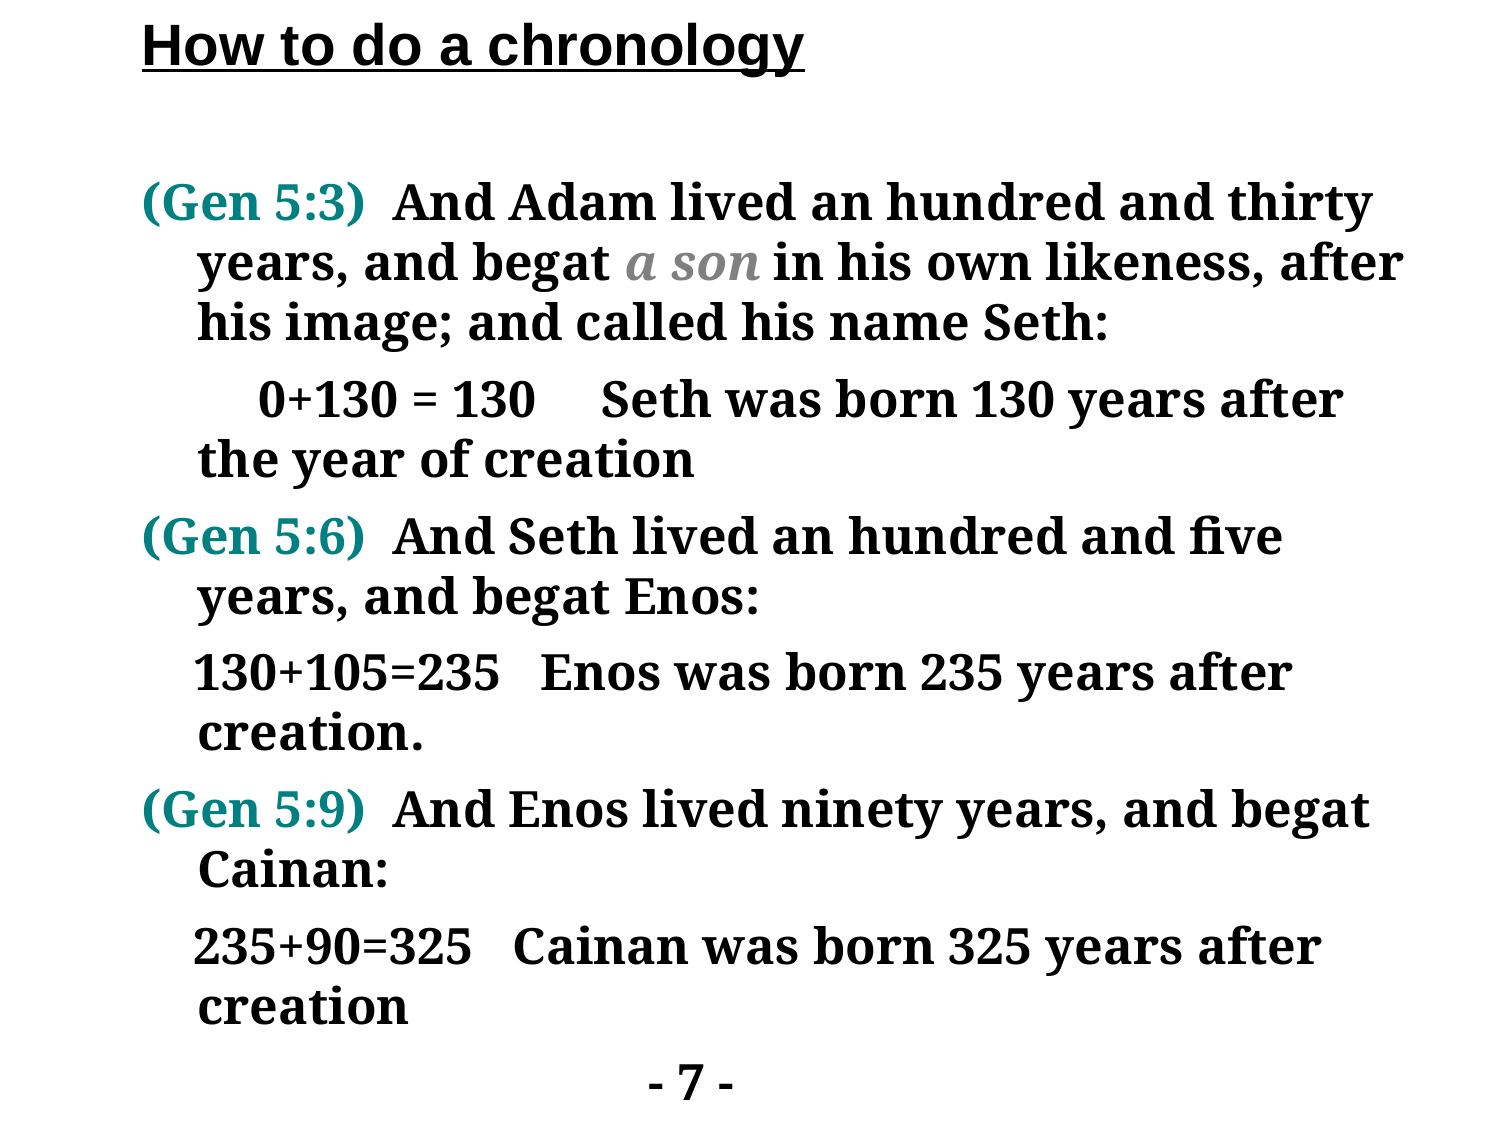

# How to do a chronology
(Gen 5:3) And Adam lived an hundred and thirty years, and begat a son in his own likeness, after his image; and called his name Seth:
 0+130 = 130 Seth was born 130 years after the year of creation
(Gen 5:6) And Seth lived an hundred and five years, and begat Enos:
 130+105=235 Enos was born 235 years after creation.
(Gen 5:9) And Enos lived ninety years, and begat Cainan:
 235+90=325 Cainan was born 325 years after creation
 - 7 -
(